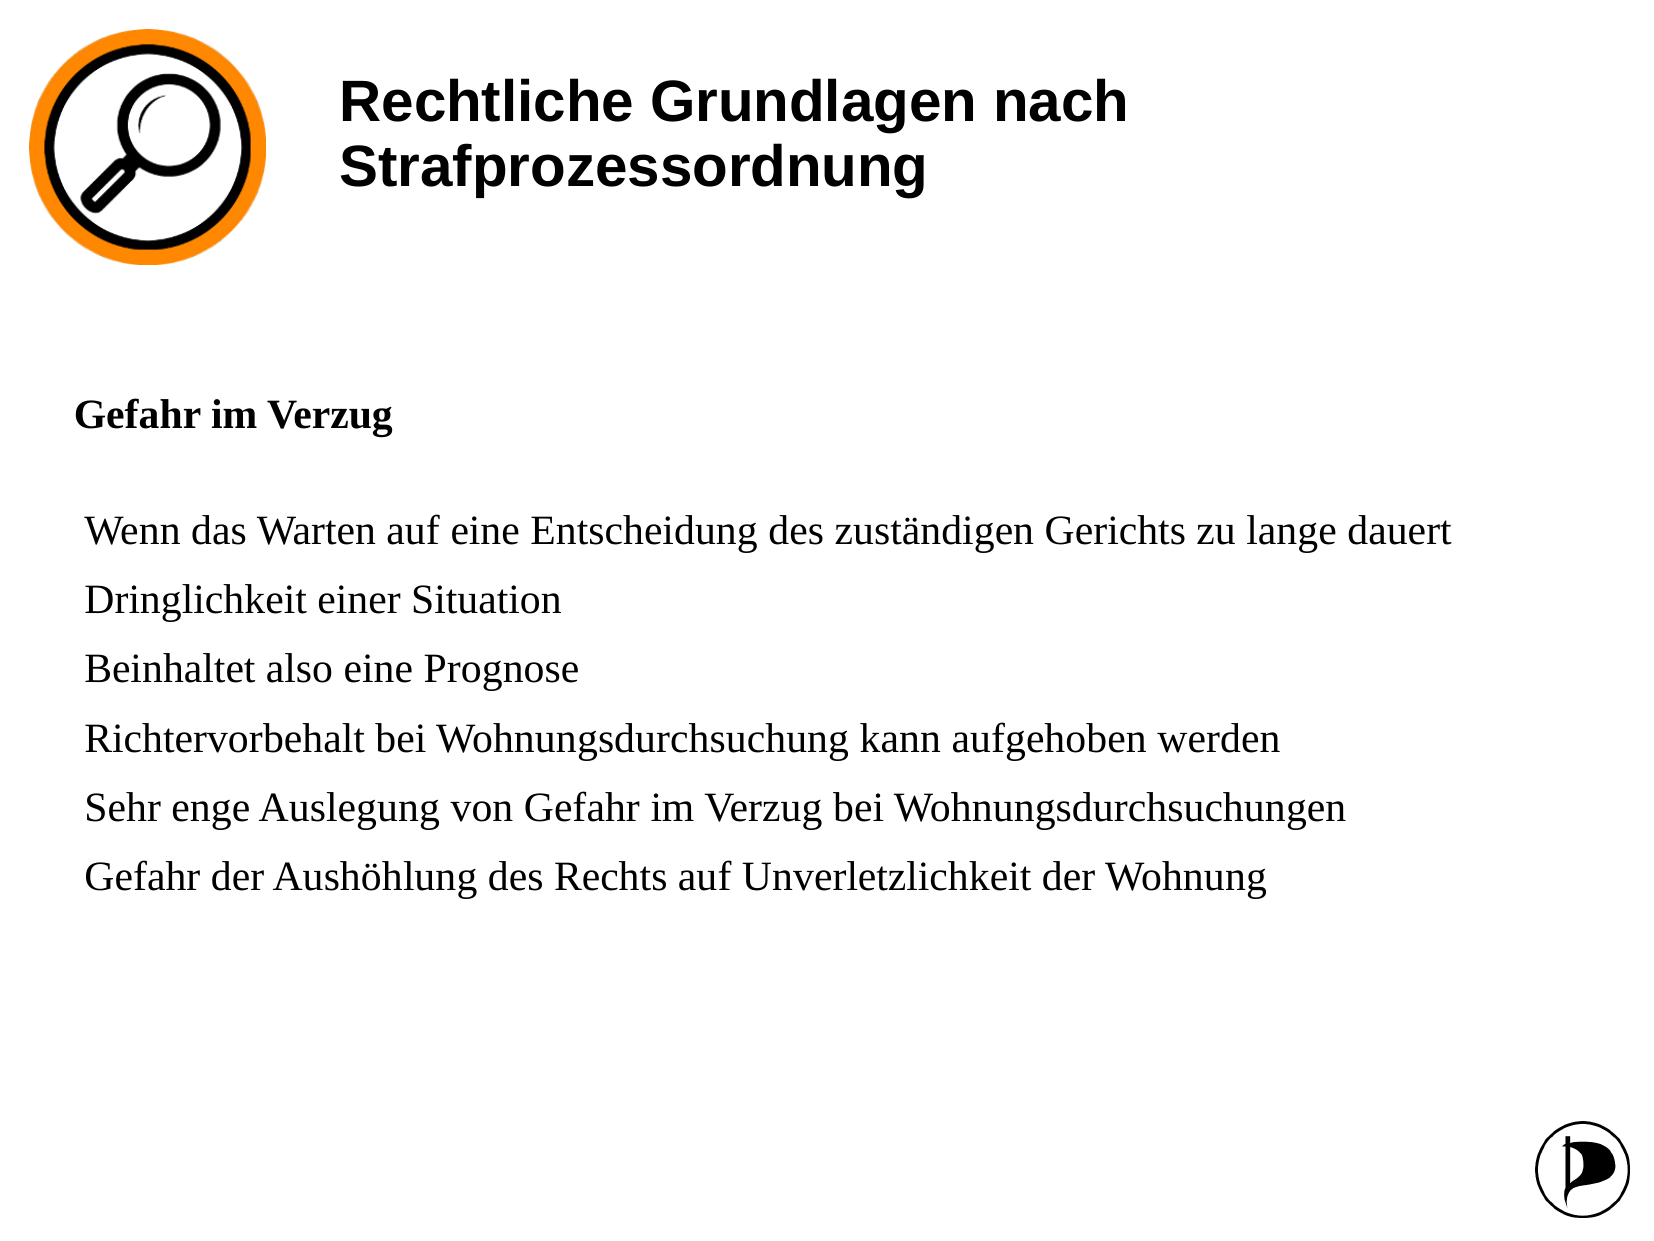

Rechtliche Grundlagen nach Strafprozessordnung
Gefahr im Verzug
 Wenn das Warten auf eine Entscheidung des zuständigen Gerichts zu lange dauert
 Dringlichkeit einer Situation
 Beinhaltet also eine Prognose
 Richtervorbehalt bei Wohnungsdurchsuchung kann aufgehoben werden
 Sehr enge Auslegung von Gefahr im Verzug bei Wohnungsdurchsuchungen
 Gefahr der Aushöhlung des Rechts auf Unverletzlichkeit der Wohnung